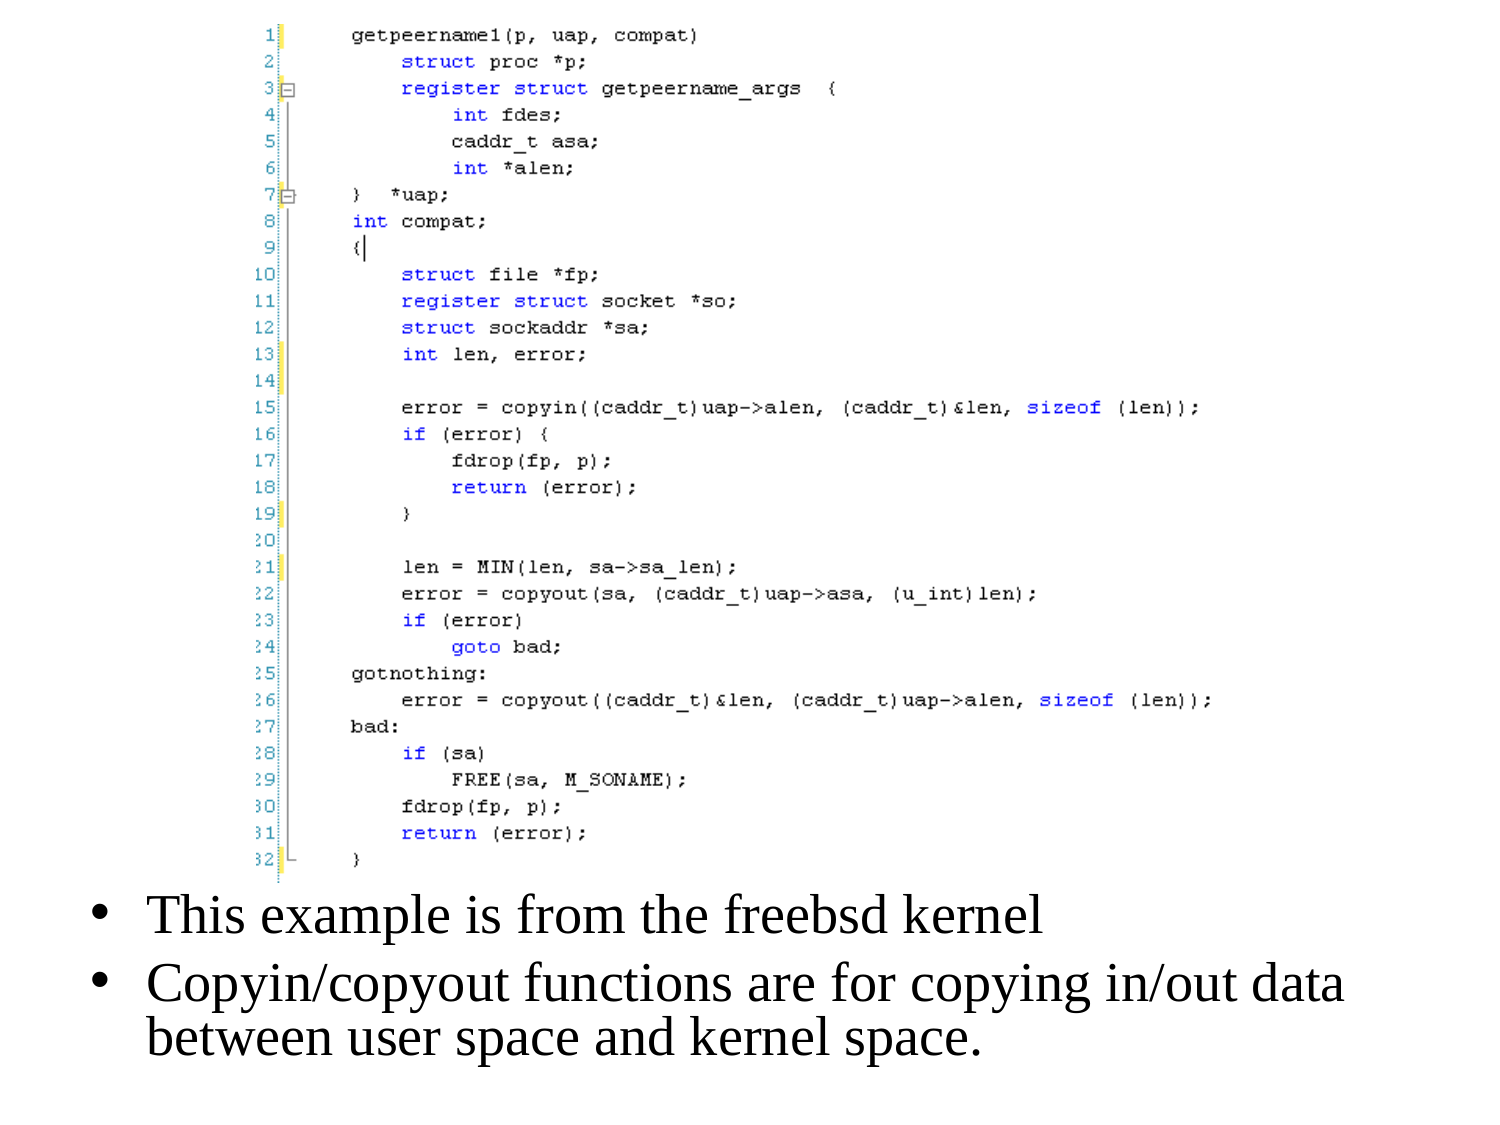

# This example is from the freebsd kernel
Copyin/copyout functions are for copying in/out data between user space and kernel space.